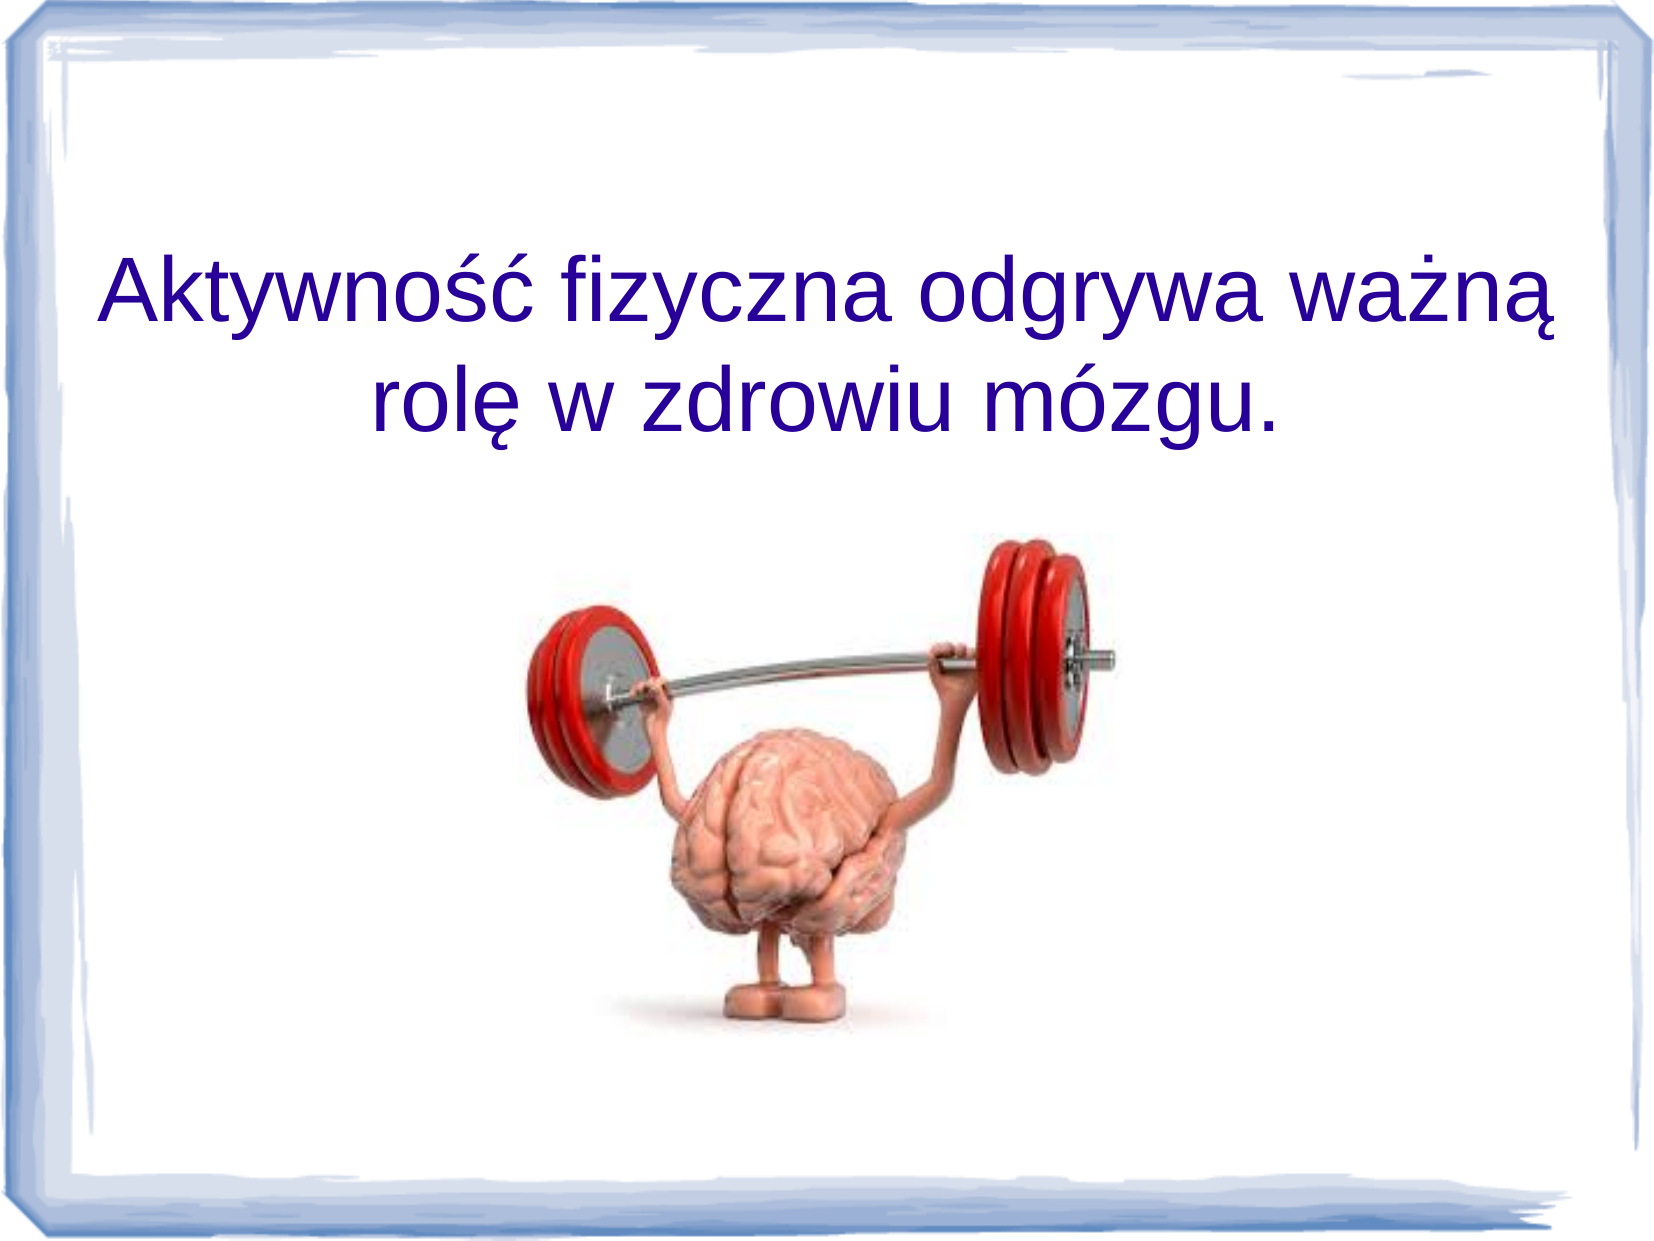

# Aktywność fizyczna odgrywa ważną rolę w zdrowiu mózgu.